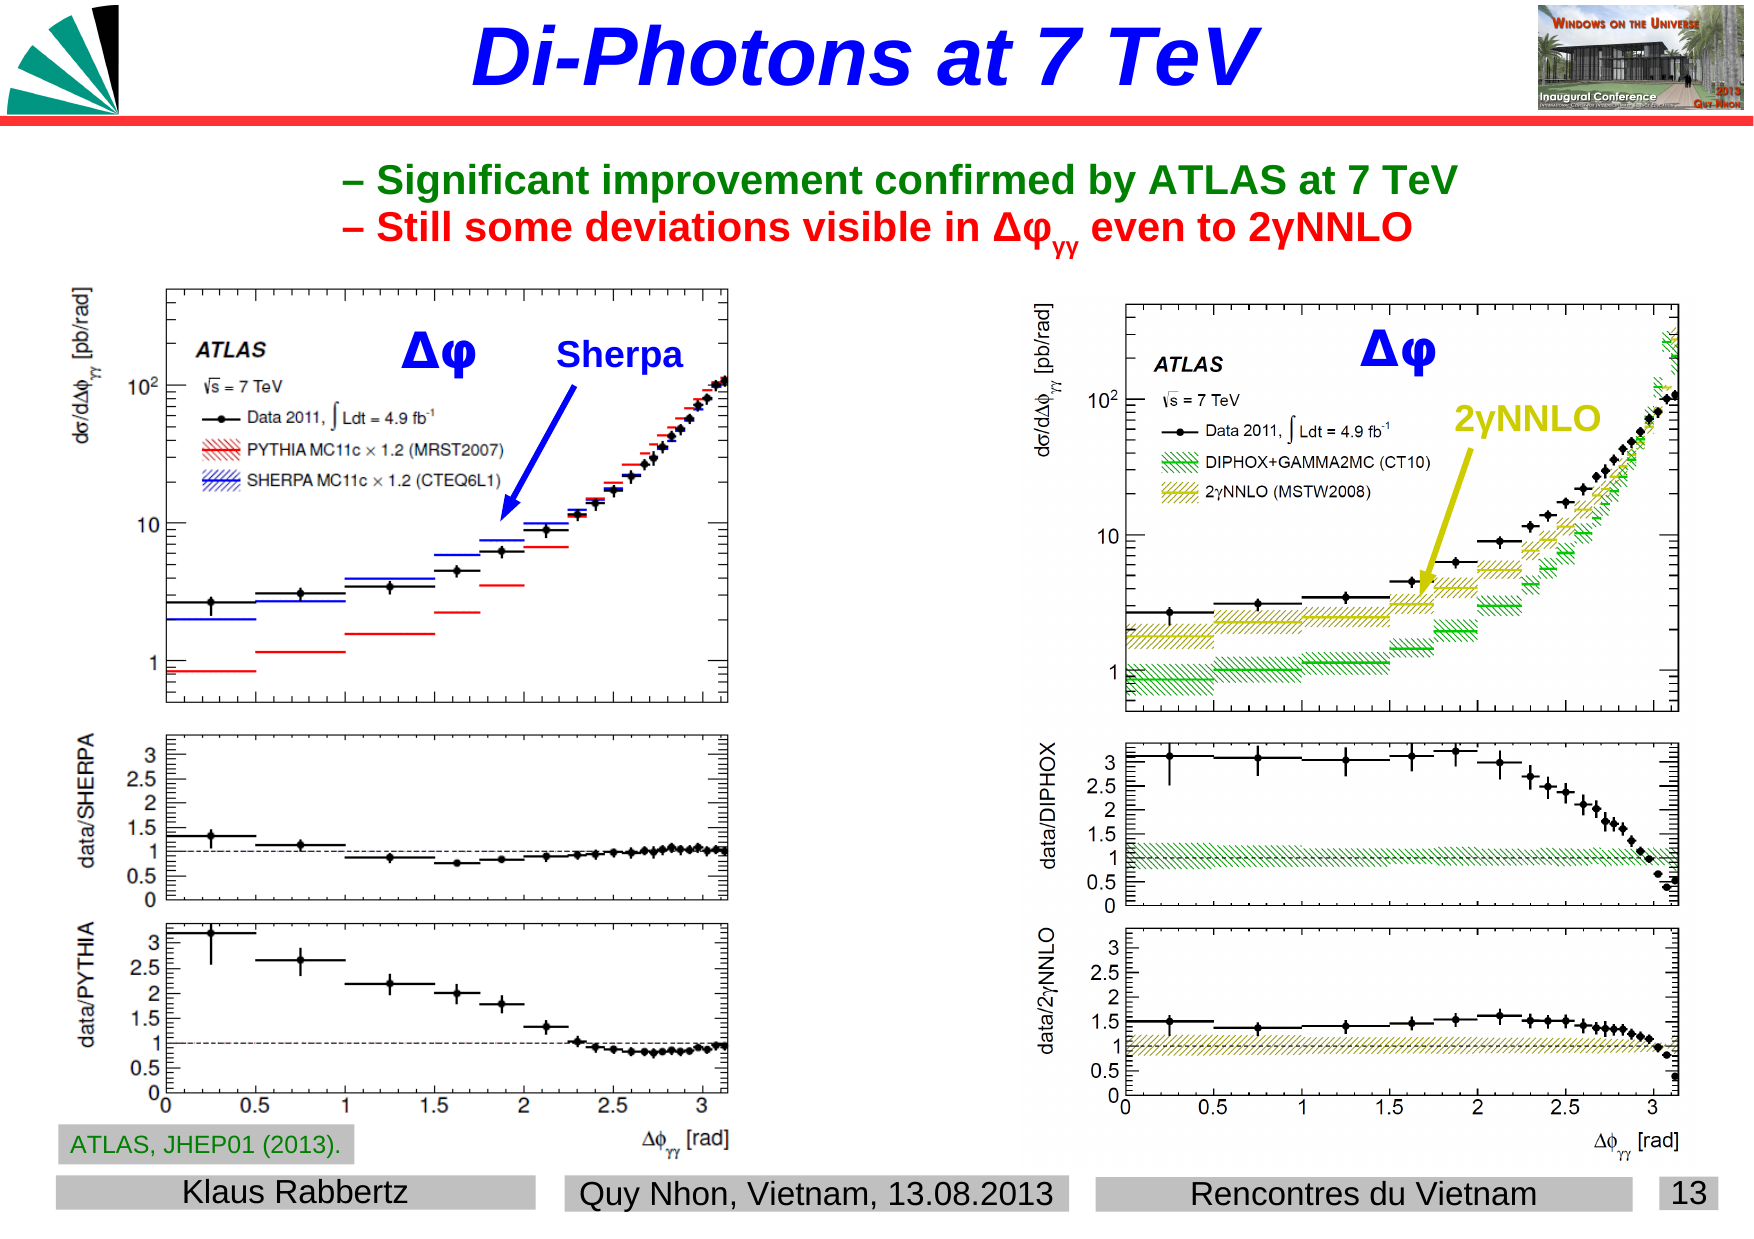

# Di-Photons at 7 TeV
– Significant improvement confirmed by ATLAS at 7 TeV
– Still some deviations visible in Δφγγ even to 2γNNLO
Δφ
Δφ
Sherpa
2γNNLO
ATLAS, JHEP01 (2013).